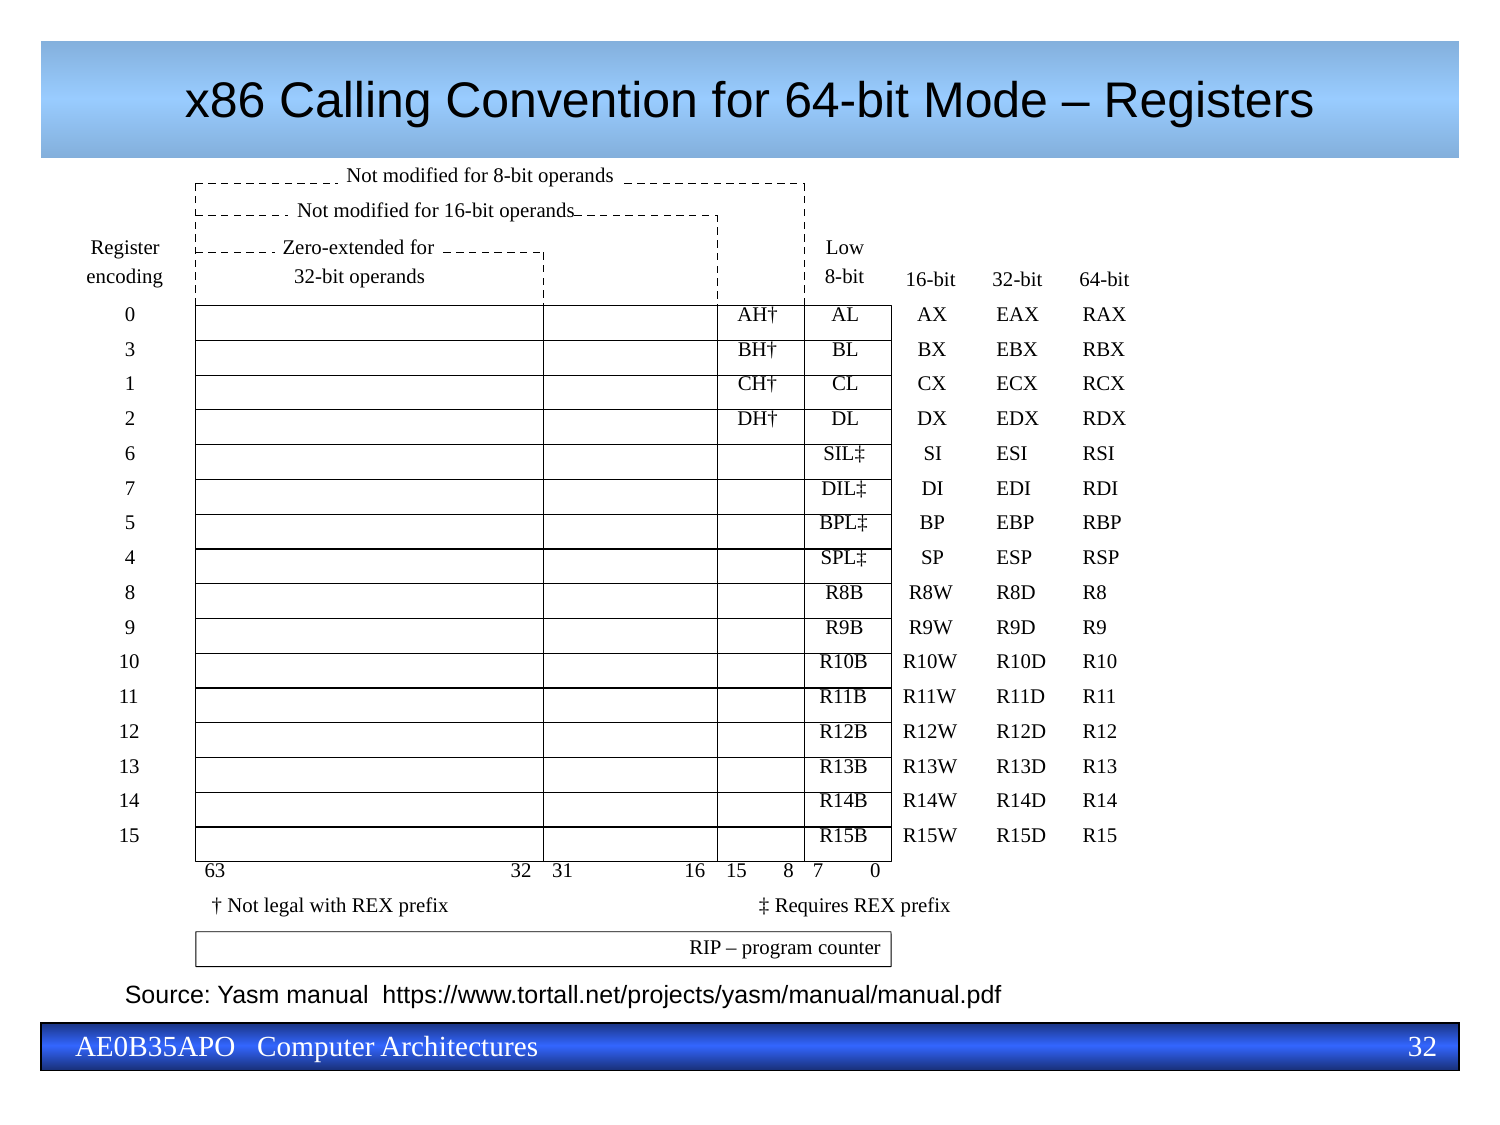

# x86 Calling Convention for 64-bit Mode – Registers
Not modified for 8-bit operands
Not modified for 16-bit operands
Register
Zero-extended for
Low
encoding
32-bit operands
8-bit
16-bit
32-bit
64-bit
0
AH†
AL
AX
EAX
RAX
3
BH†
BL
BX
EBX
RBX
1
CH†
CL
CX
ECX
RCX
2
DH†
DL
DX
EDX
RDX
6
SIL‡
SI
ESI
RSI
7
DIL‡
DI
EDI
RDI
5
BPL‡
BP
EBP
RBP
4
SPL‡
SP
ESP
RSP
8
R8B
R8W
R8D
R8
9
R9B
R9W
R9D
R9
10
R10B
R10W
R10D
R10
11
R11B
R11W
R11D
R11
12
R12B
R12W
R12D
R12
13
R13B
R13W
R13D
R13
14
R14B
R14W
R14D
R14
15
R15B
R15W
R15D
R15
63
32
31
16
15
8
7
0
† Not legal with REX prefix
‡ Requires REX prefix
RIP – program counter
Source: Yasm manual https://www.tortall.net/projects/yasm/manual/manual.pdf
AE0B35APO Computer Architectures
32